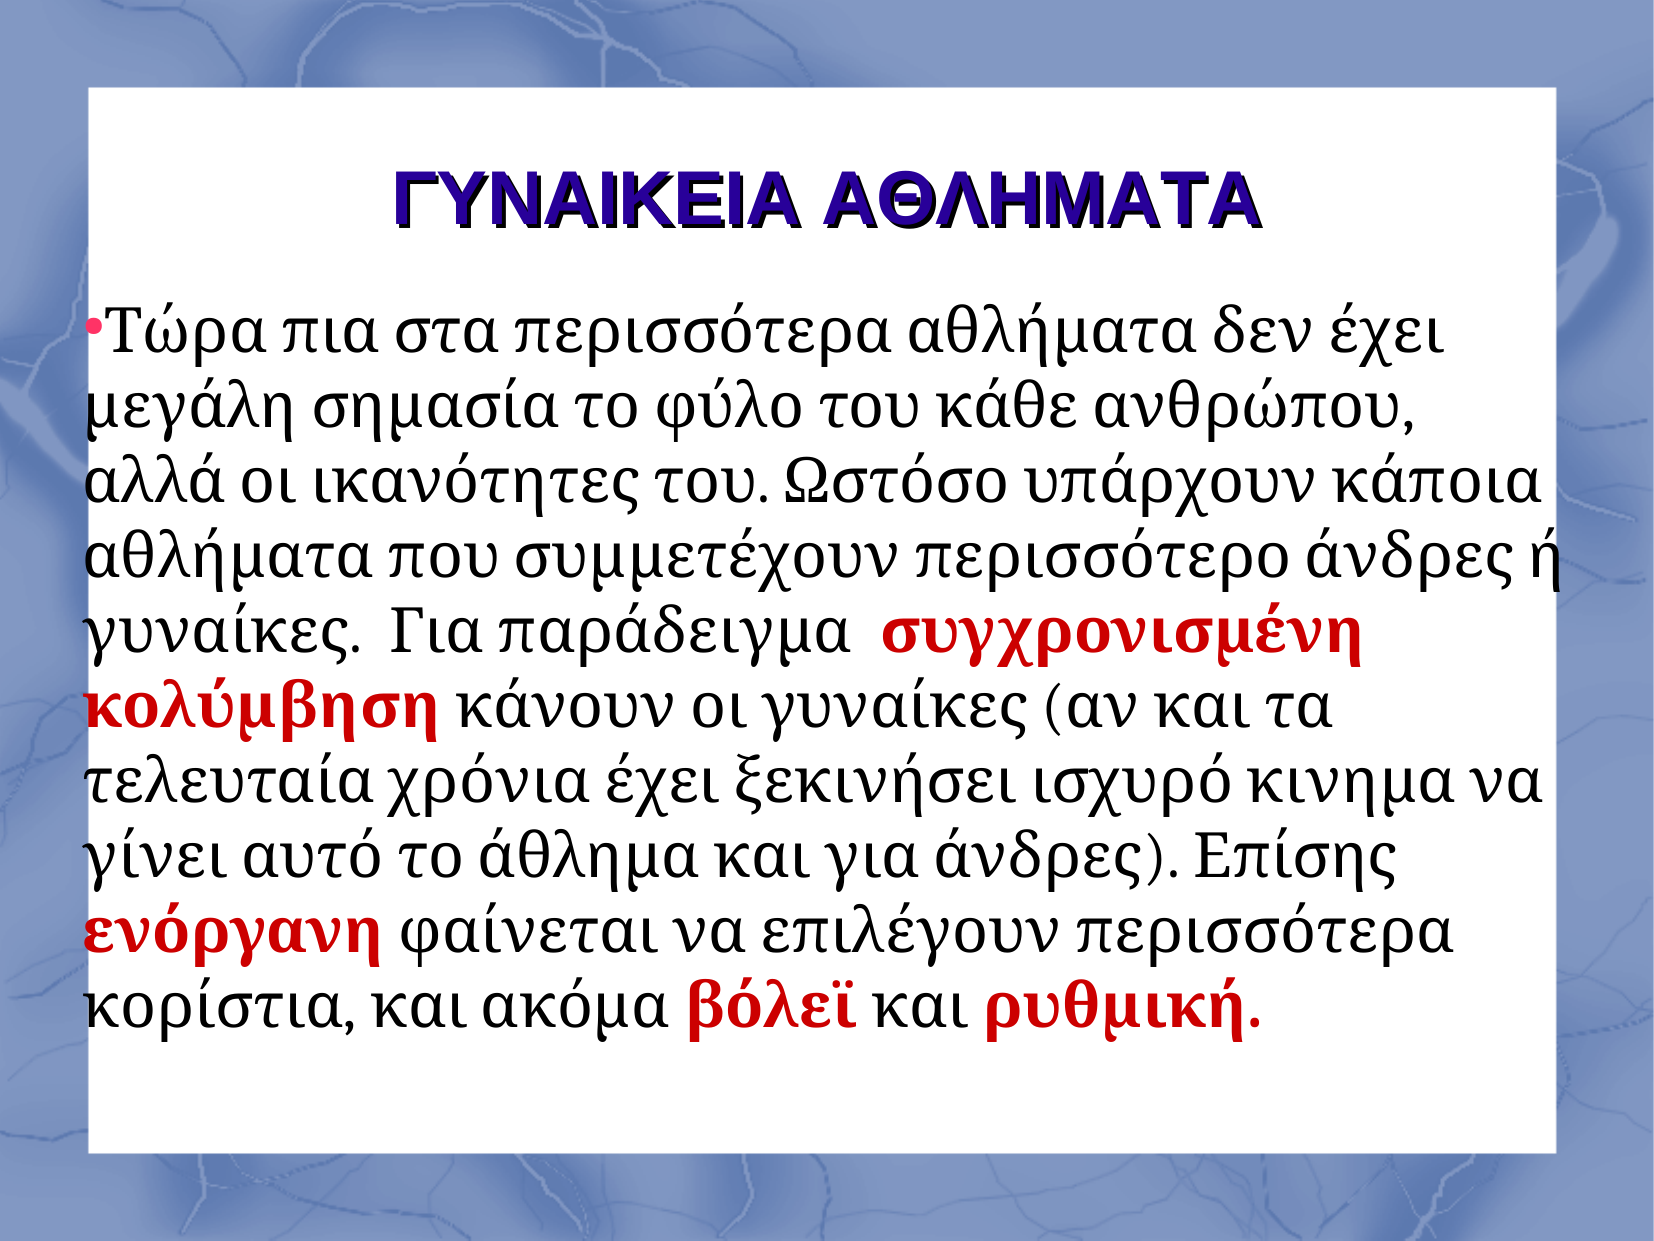

# ΓΥΝΑΙΚΕΙΑ ΑΘΛΗΜΑΤΑ
Τώρα πια στα περισσότερα αθλήματα δεν έχει μεγάλη σημασία το φύλο του κάθε ανθρώπου, αλλά οι ικανότητες του. Ωστόσο υπάρχουν κάποια αθλήματα που συμμετέχουν περισσότερο άνδρες ή γυναίκες. Για παράδειγμα συγχρονισμένη κολύμβηση κάνουν οι γυναίκες (αν και τα τελευταία χρόνια έχει ξεκινήσει ισχυρό κινημα να γίνει αυτό το άθλημα και για άνδρες). Επίσης ενόργανη φαίνεται να επιλέγουν περισσότερα κορίστια, και ακόμα βόλεϊ και ρυθμική.